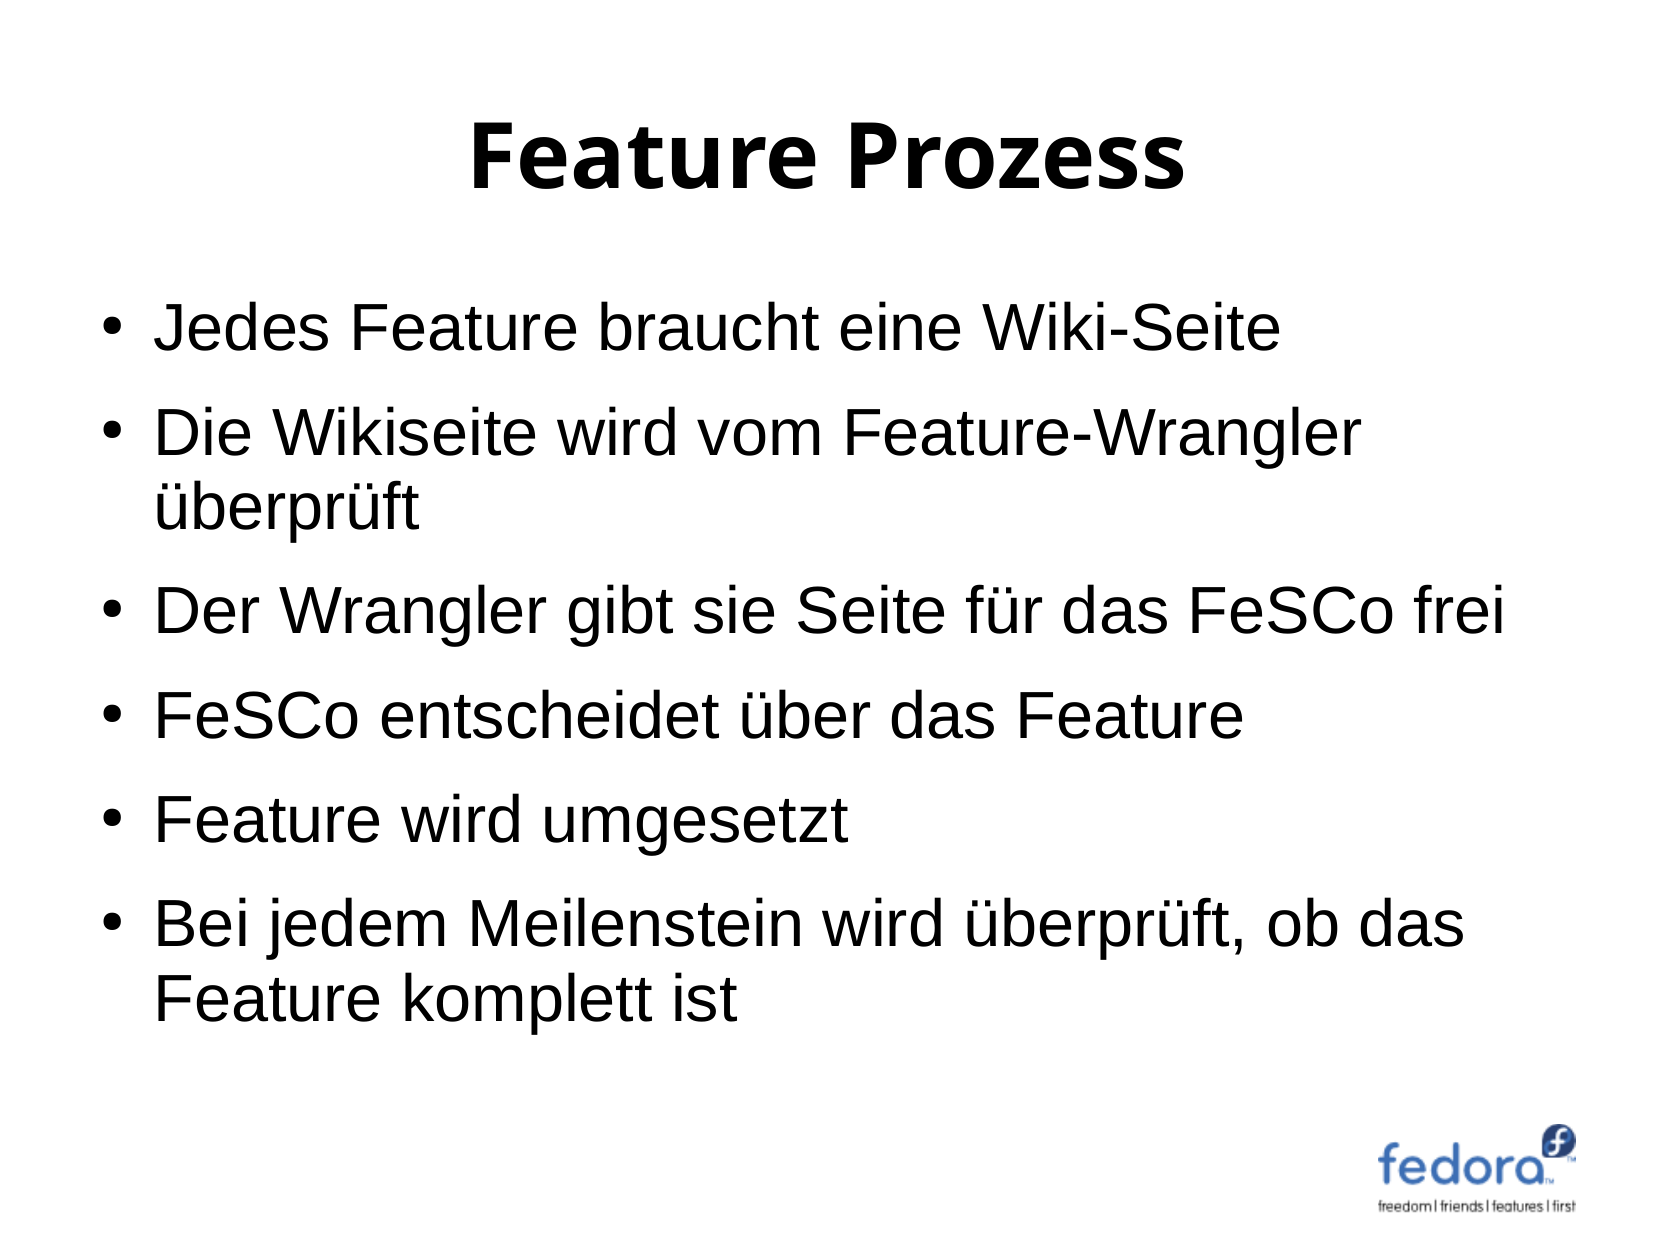

# Feature Prozess
Jedes Feature braucht eine Wiki-Seite
Die Wikiseite wird vom Feature-Wrangler überprüft
Der Wrangler gibt sie Seite für das FeSCo frei
FeSCo entscheidet über das Feature
Feature wird umgesetzt
Bei jedem Meilenstein wird überprüft, ob das Feature komplett ist